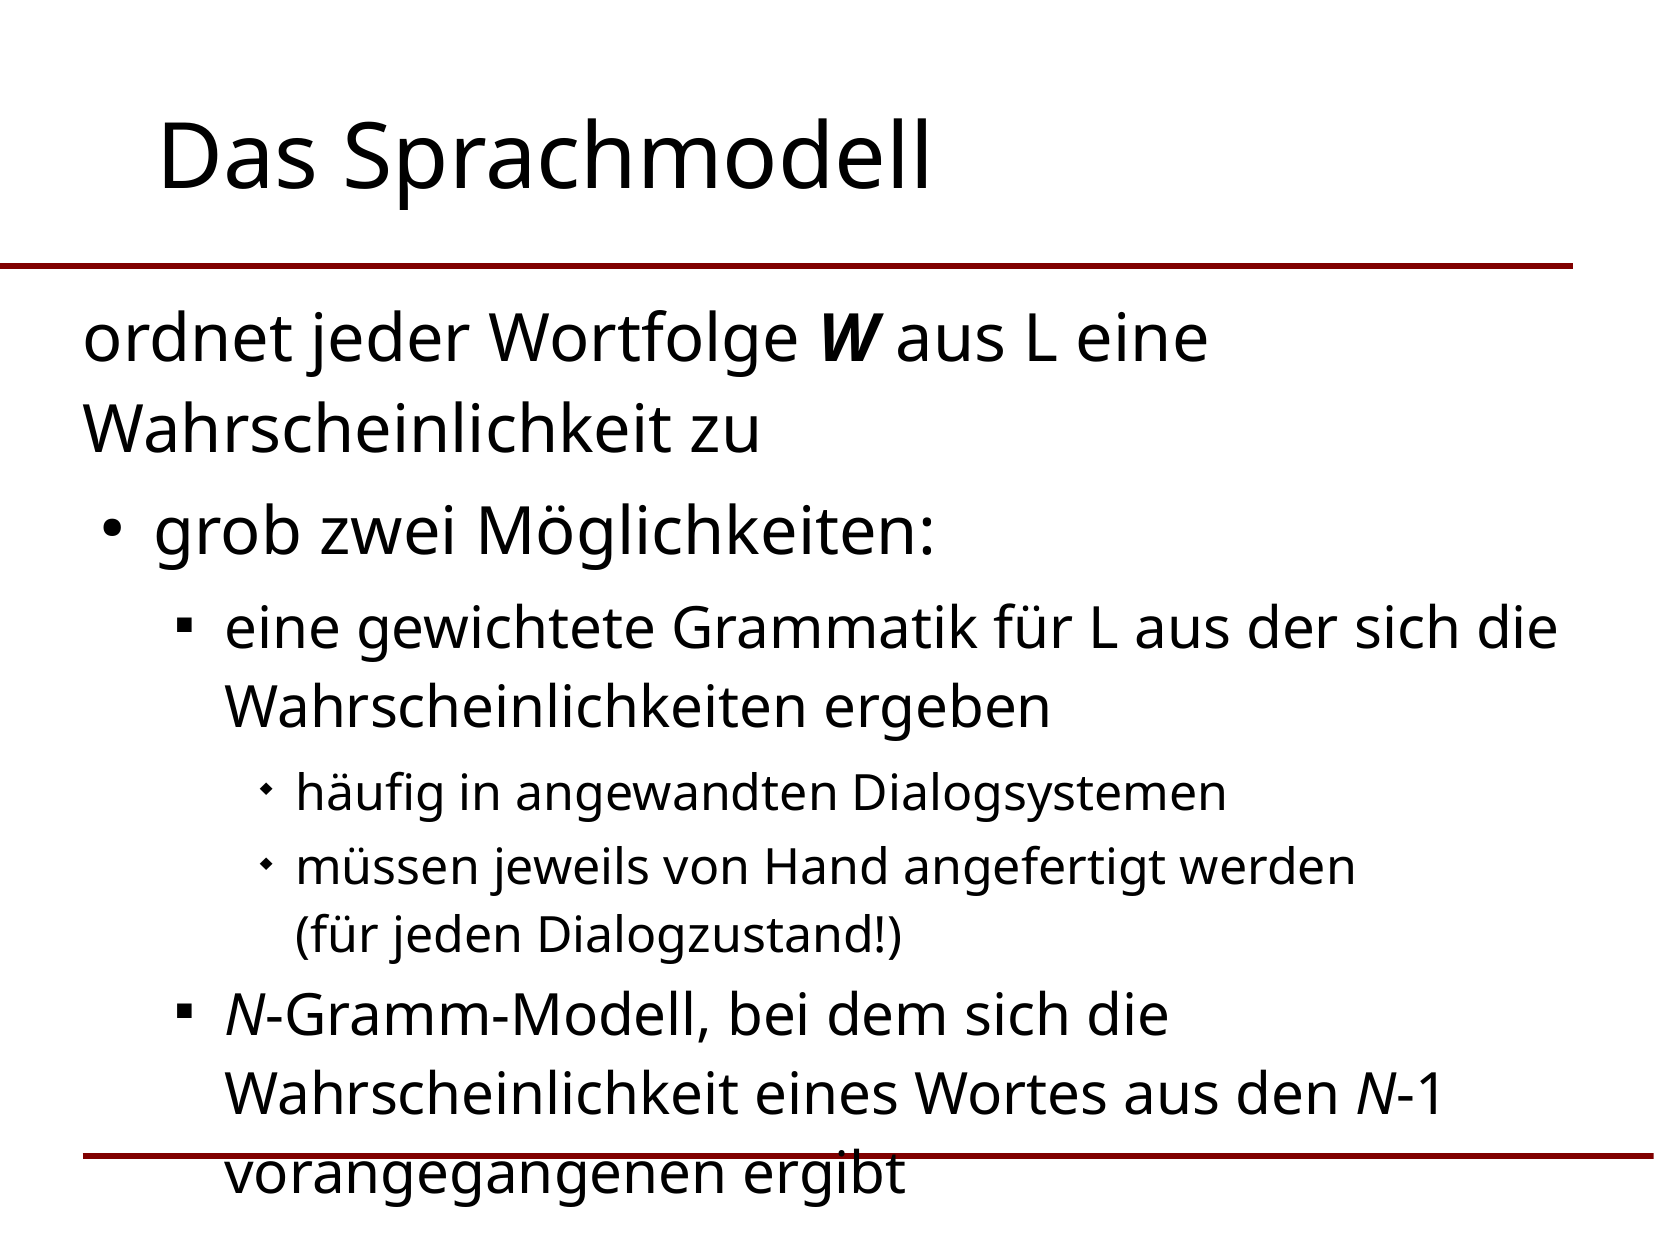

# Das Sprachmodell
ordnet jeder Wortfolge W aus L eine Wahrscheinlichkeit zu
grob zwei Möglichkeiten:
eine gewichtete Grammatik für L aus der sich die Wahrscheinlichkeiten ergeben
häufig in angewandten Dialogsystemen
müssen jeweils von Hand angefertigt werden
(für jeden Dialogzustand!)
N-Gramm-Modell, bei dem sich die Wahrscheinlichkeit eines Wortes aus den N-1 vorangegangenen ergibt